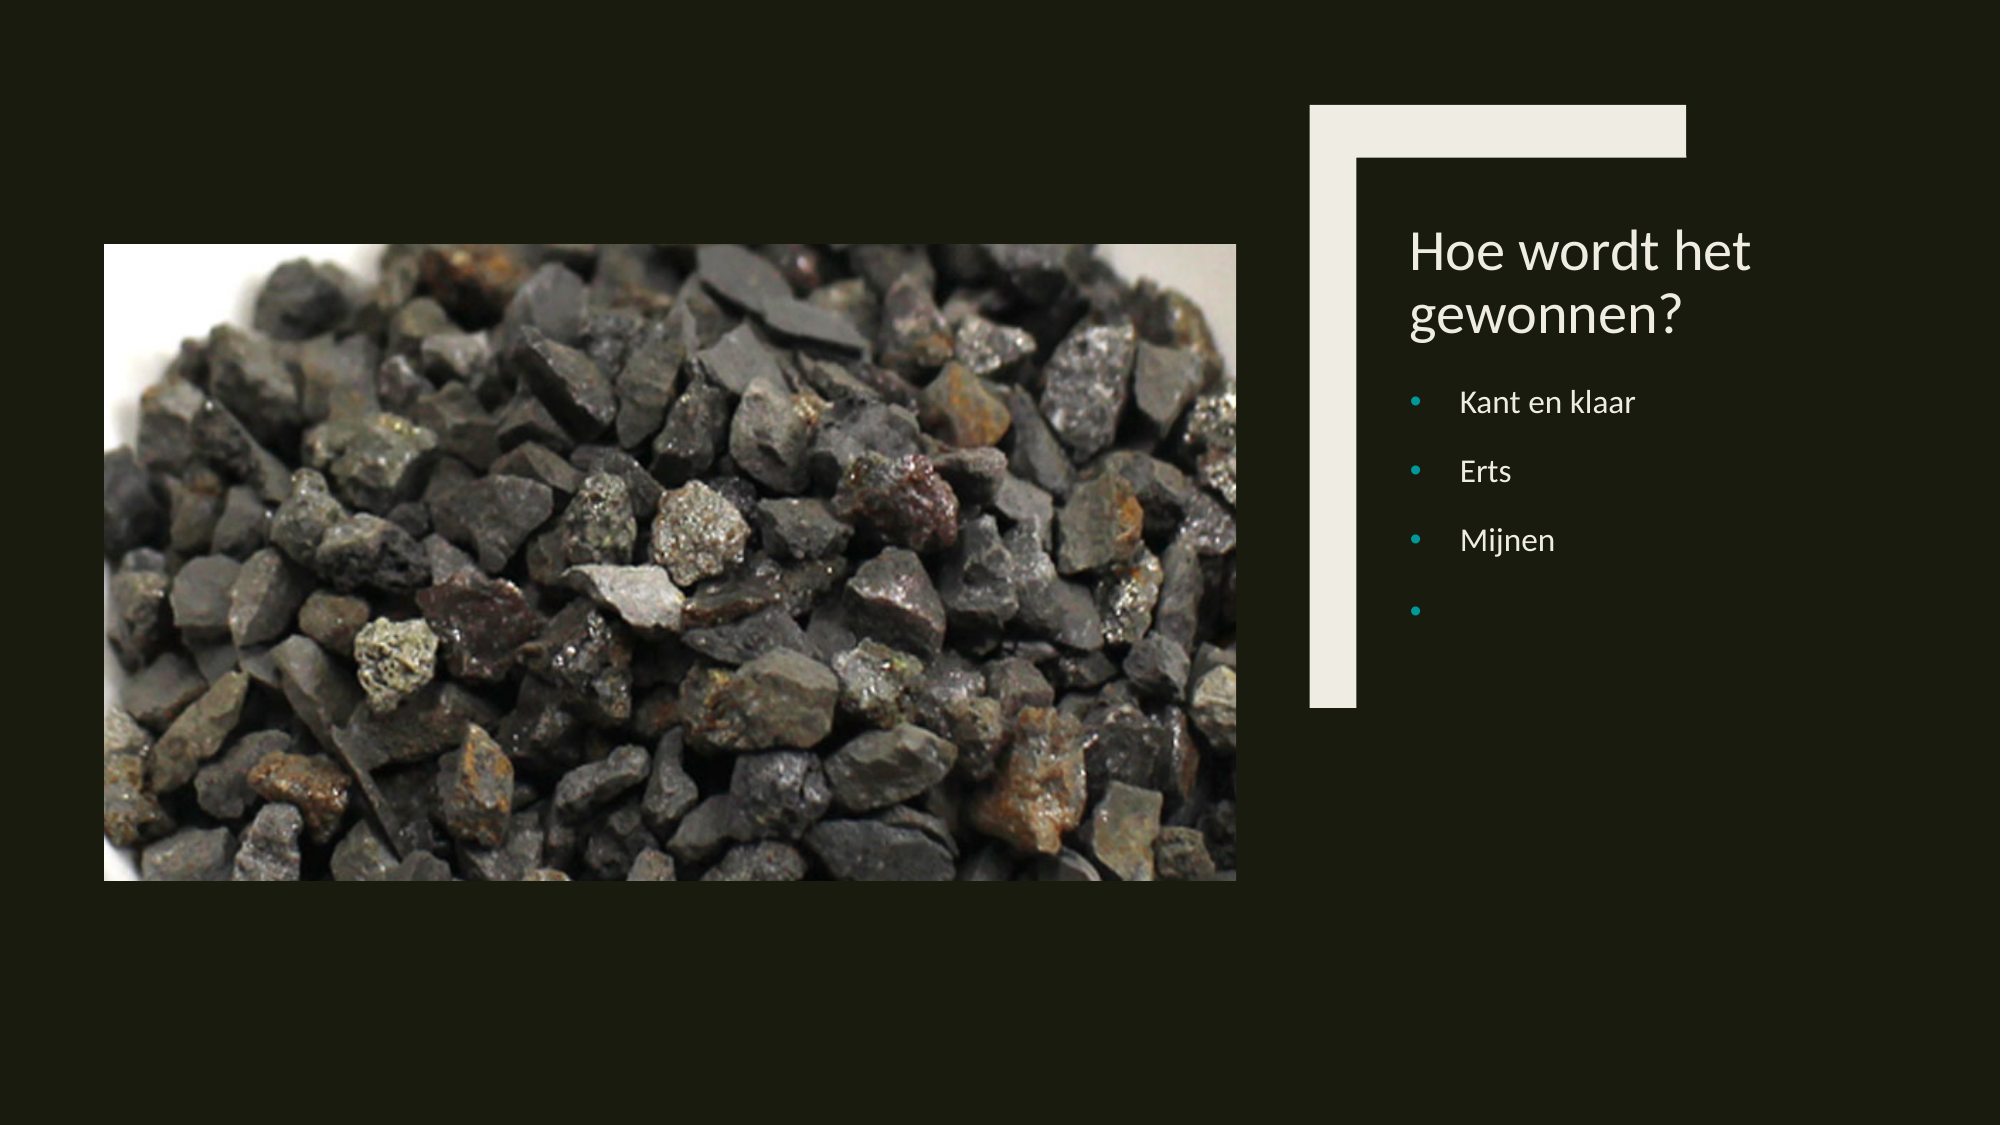

# Hoe wordt het gewonnen?
Kant en klaar
Erts
Mijnen